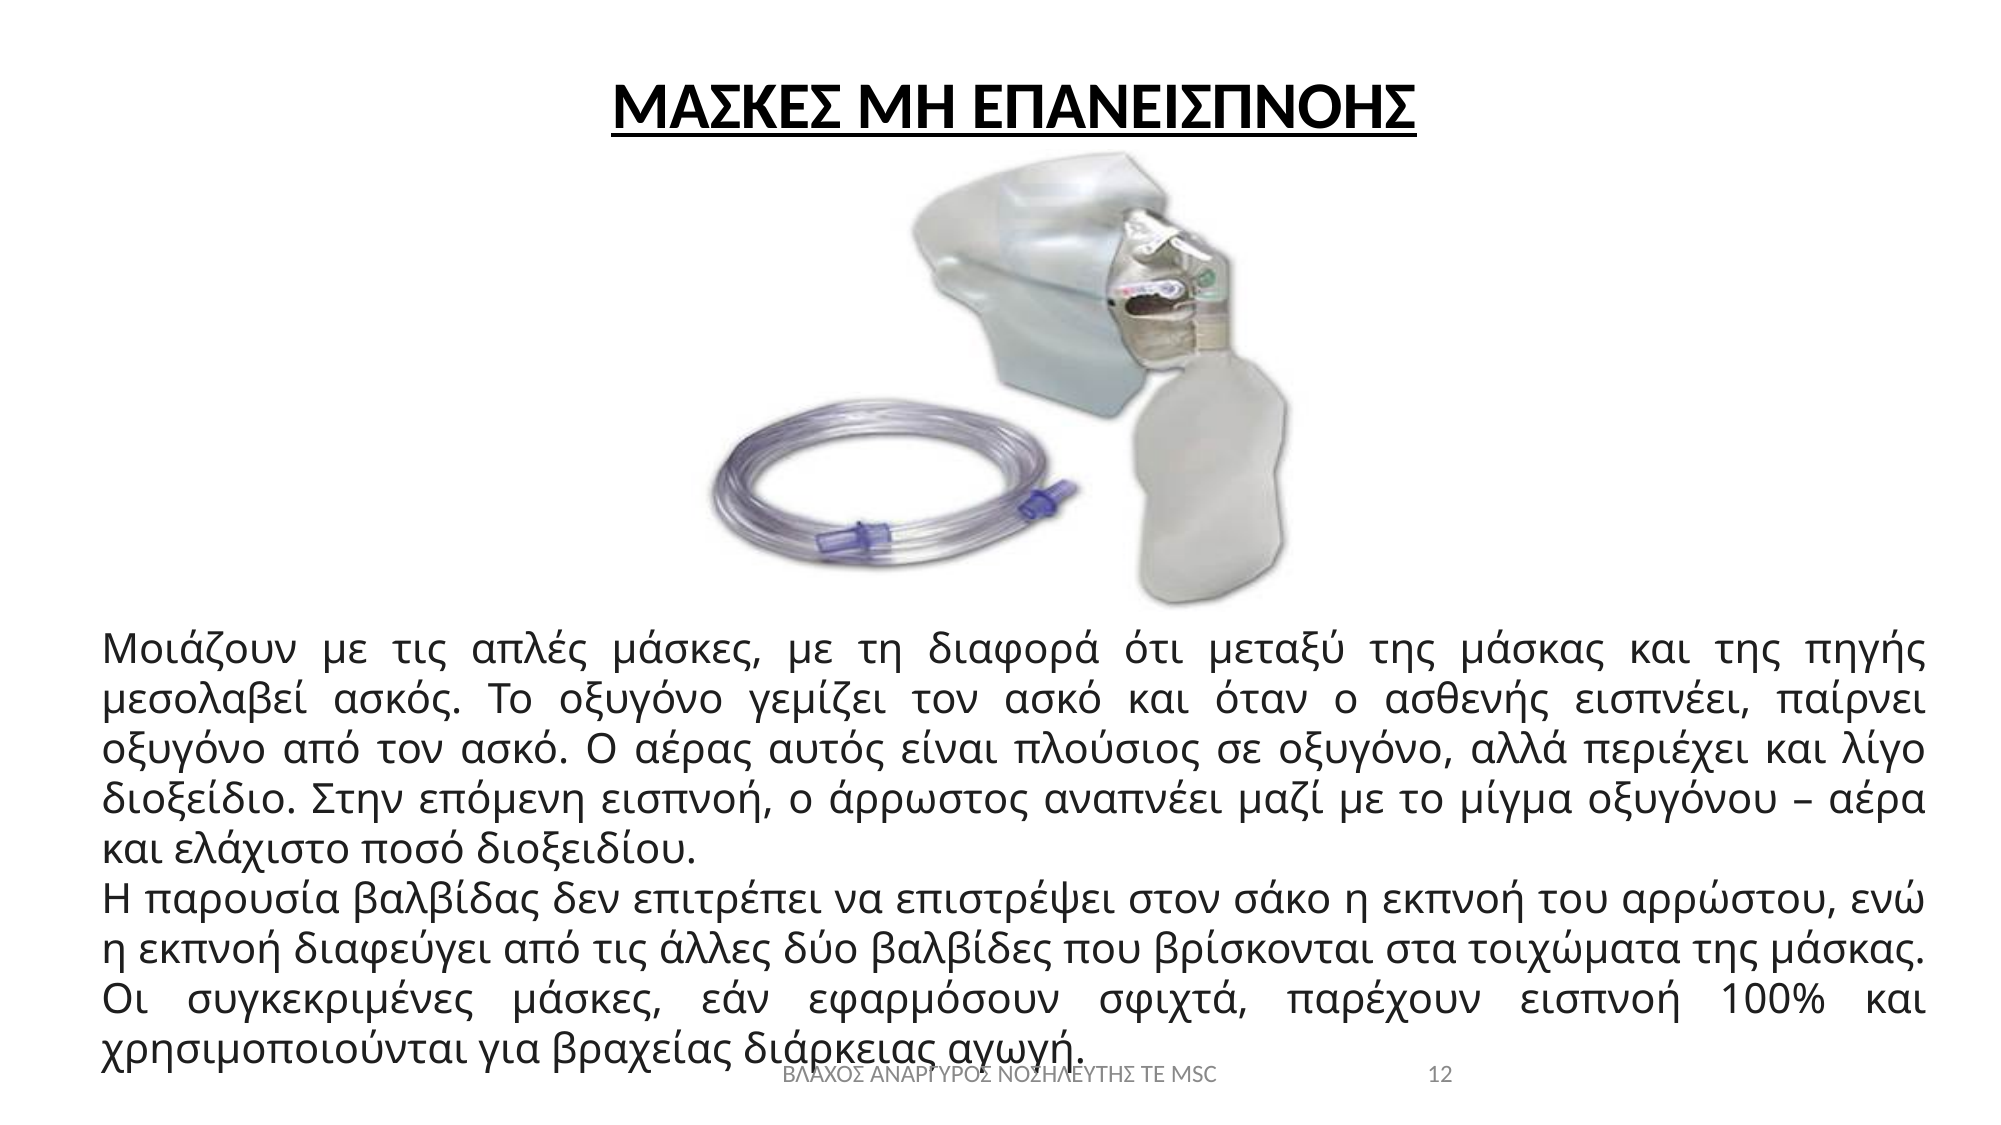

ΜΑΣΚΕΣ ΜΗ ΕΠΑΝΕΙΣΠΝΟΗΣ
Μοιάζουν με τις απλές μάσκες, με τη διαφορά ότι μεταξύ της μάσκας και της πηγής μεσολαβεί ασκός. Το οξυγόνο γεμίζει τον ασκό και όταν ο ασθενής εισπνέει, παίρνει οξυγόνο από τον ασκό. Ο αέρας αυτός είναι πλούσιος σε οξυγόνο, αλλά περιέχει και λίγο διοξείδιο. Στην επόμενη εισπνοή, ο άρρωστος αναπνέει μαζί με το μίγμα οξυγόνου – αέρα και ελάχιστο ποσό διοξειδίου.
H παρουσία βαλβίδας δεν επιτρέπει να επιστρέψει στον σάκο η εκπνοή του αρρώστου, ενώ η εκπνοή διαφεύγει από τις άλλες δύο βαλβίδες που βρίσκονται στα τοιχώματα της μάσκας. Οι συγκεκριμένες μάσκες, εάν εφαρμόσουν σφιχτά, παρέχουν εισπνοή 100% και χρησιμοποιούνται για βραχείας διάρκειας αγωγή.
ΒΛΑΧΟΣ ΑΝΑΡΓΥΡΟΣ ΝΟΣΗΛΕΥΤΗΣ ΤΕ MSC